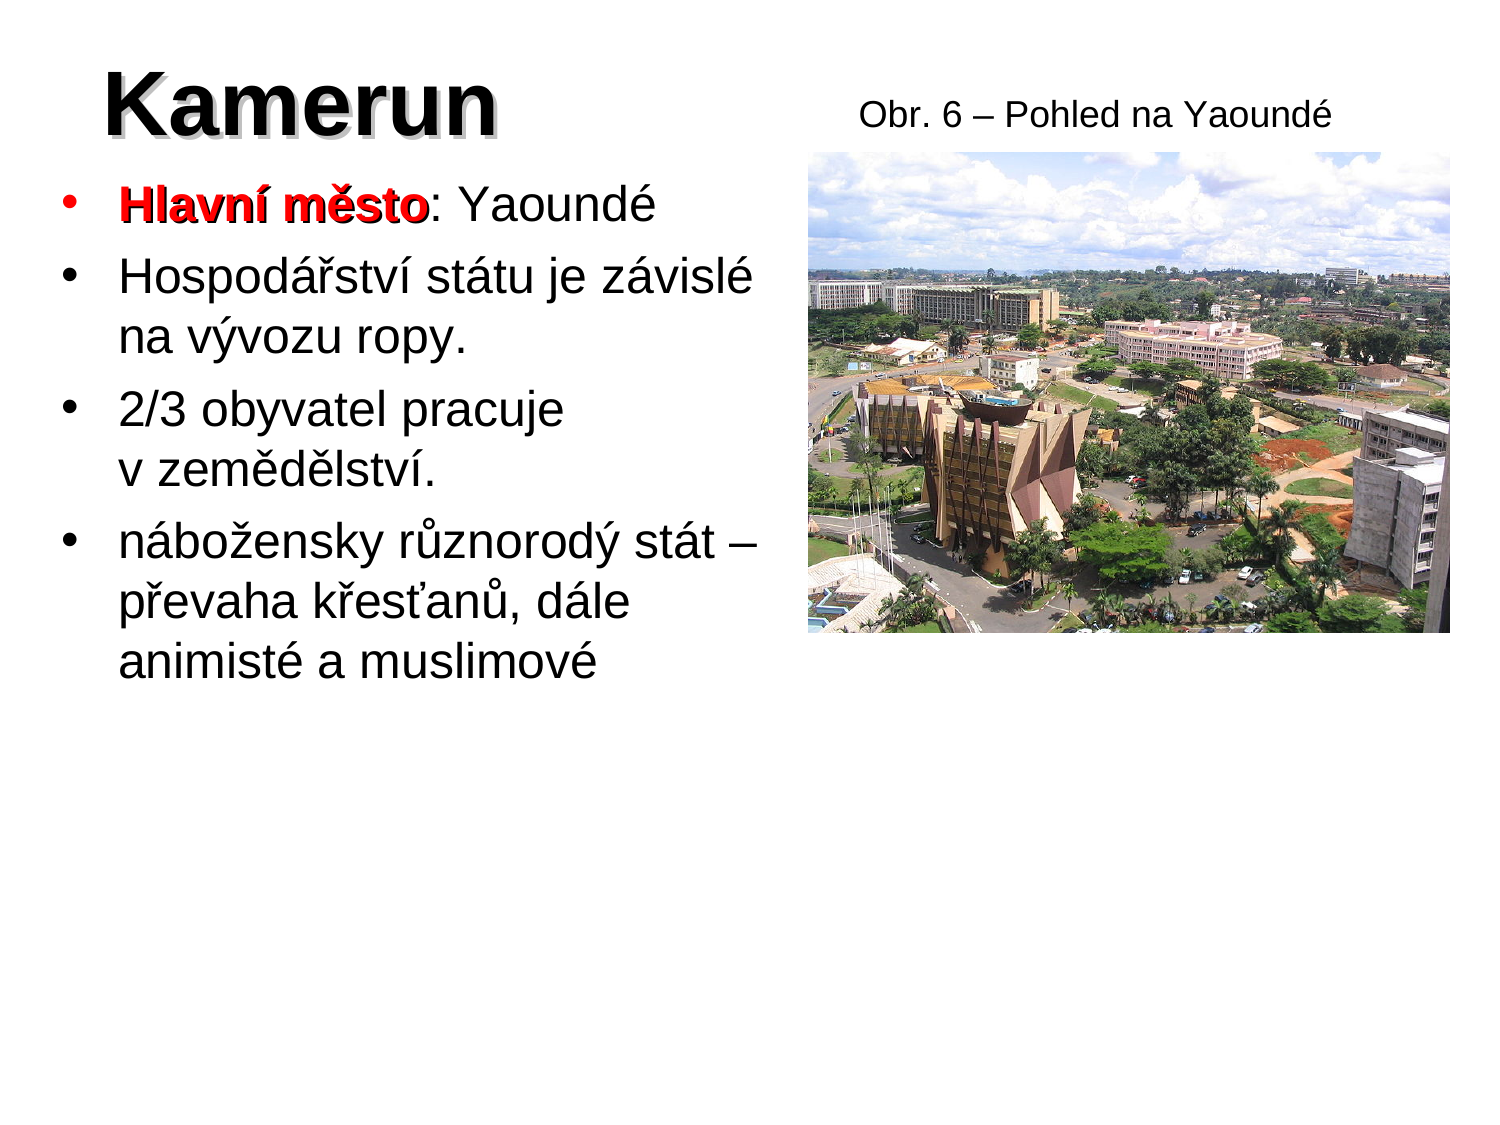

# Kamerun
Obr. 6 – Pohled na Yaoundé
Hlavní město: Yaoundé
Hospodářství státu je závislé na vývozu ropy.
2/3 obyvatel pracuje
v zemědělství.
nábožensky různorodý stát – převaha křesťanů, dále animisté a muslimové